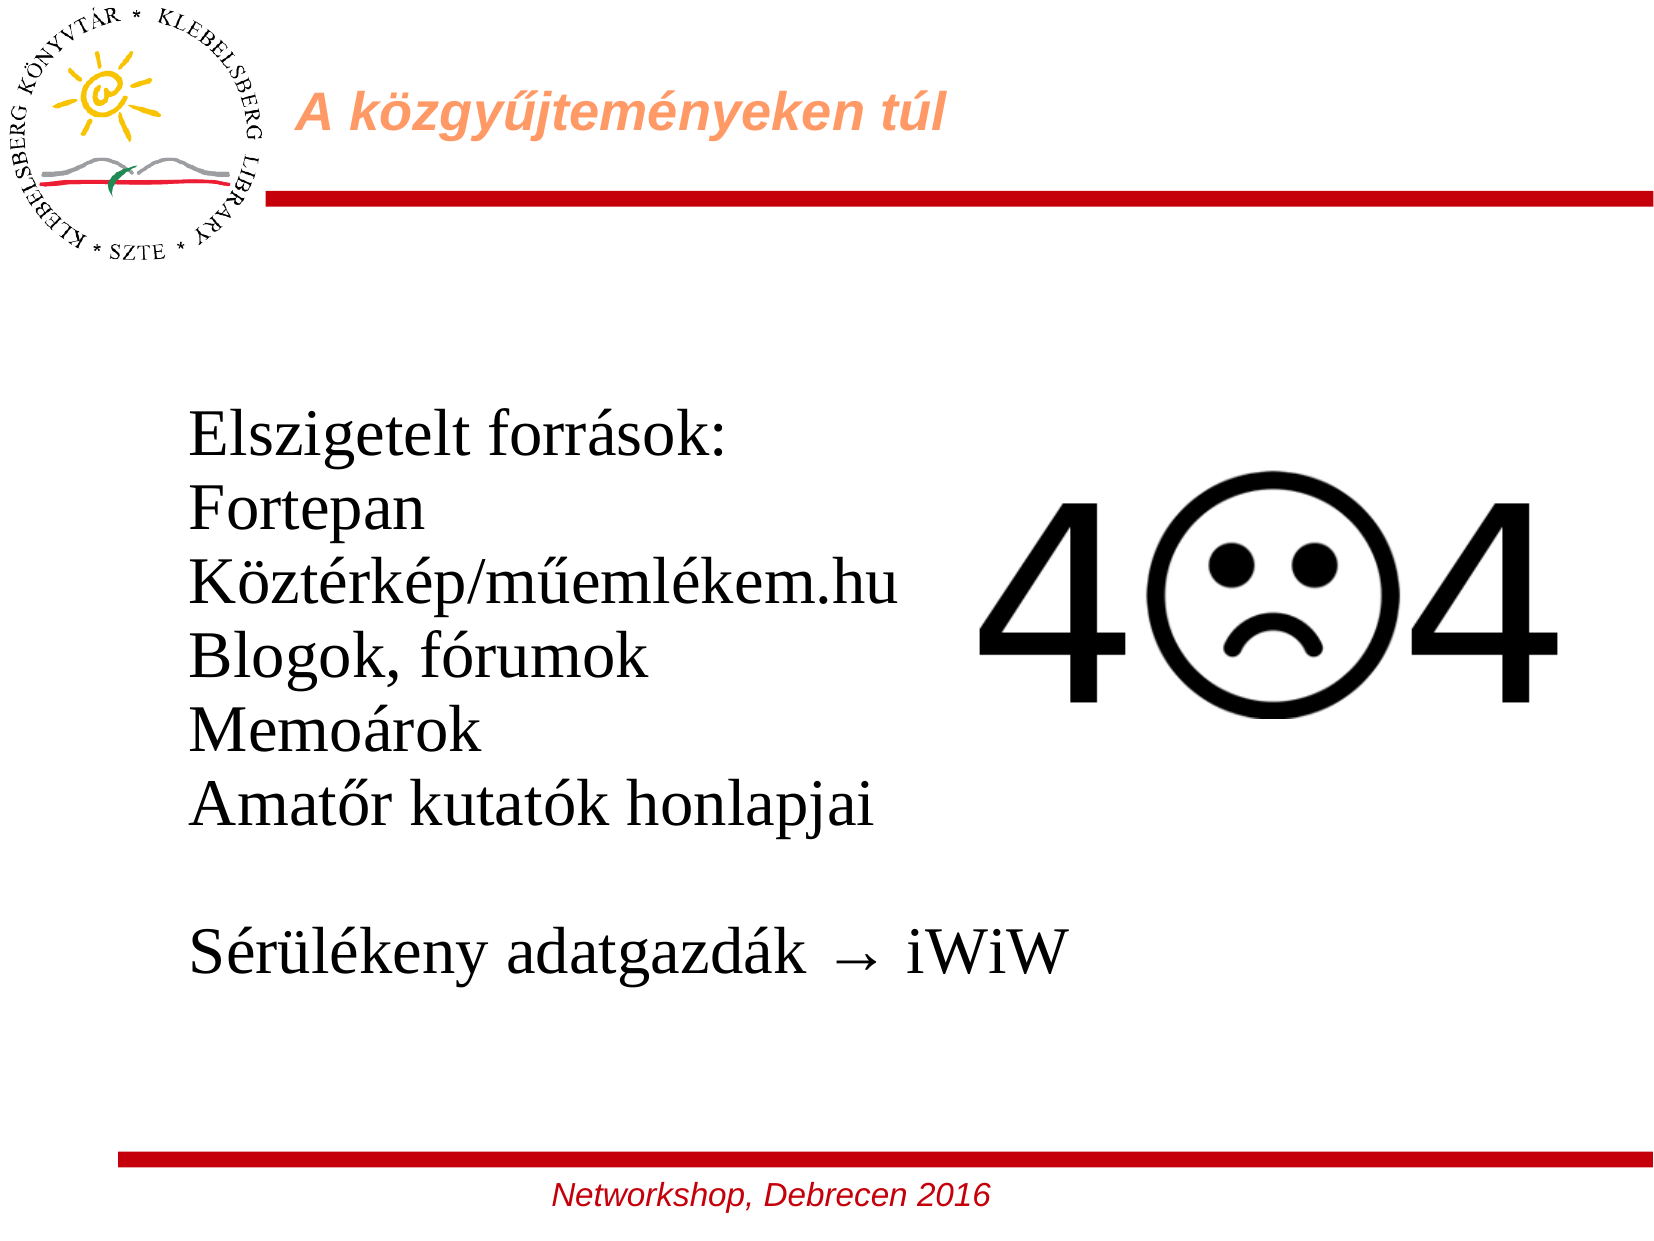

# A közgyűjteményeken túl
Elszigetelt források:
Fortepan
Köztérkép/műemlékem.hu
Blogok, fórumok
Memoárok
Amatőr kutatók honlapjai
Sérülékeny adatgazdák → iWiW